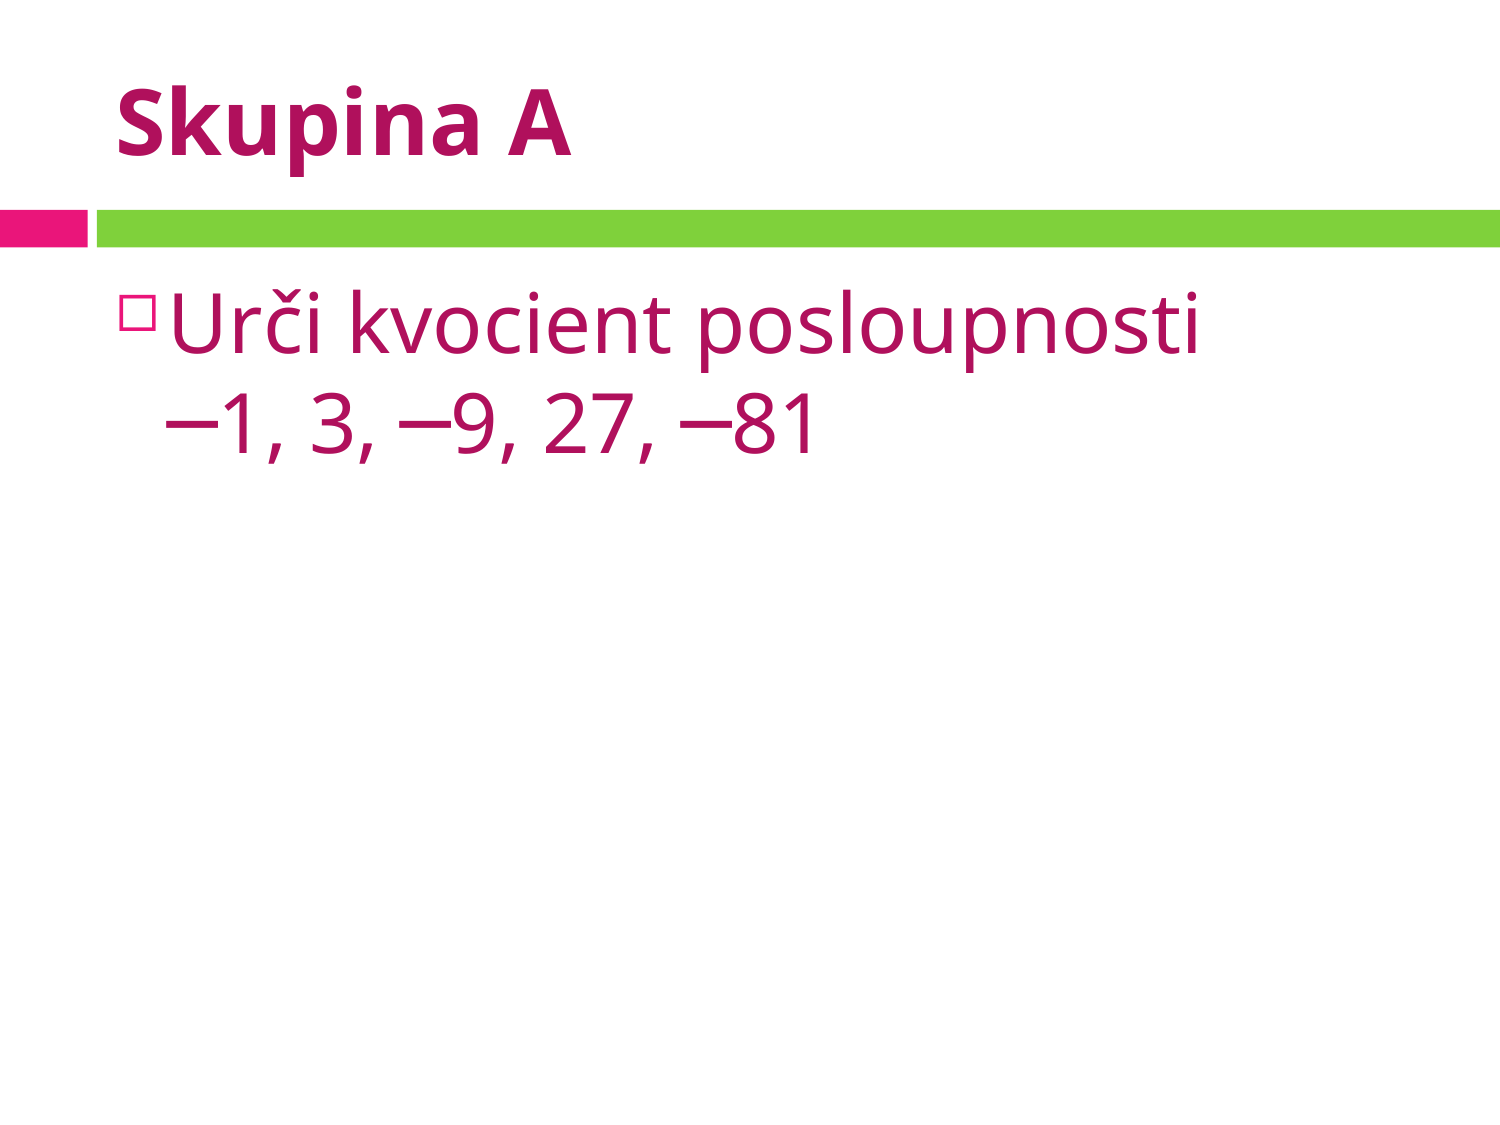

# Skupina A
Urči kvocient posloupnosti ─1, 3, ─9, 27, ─81